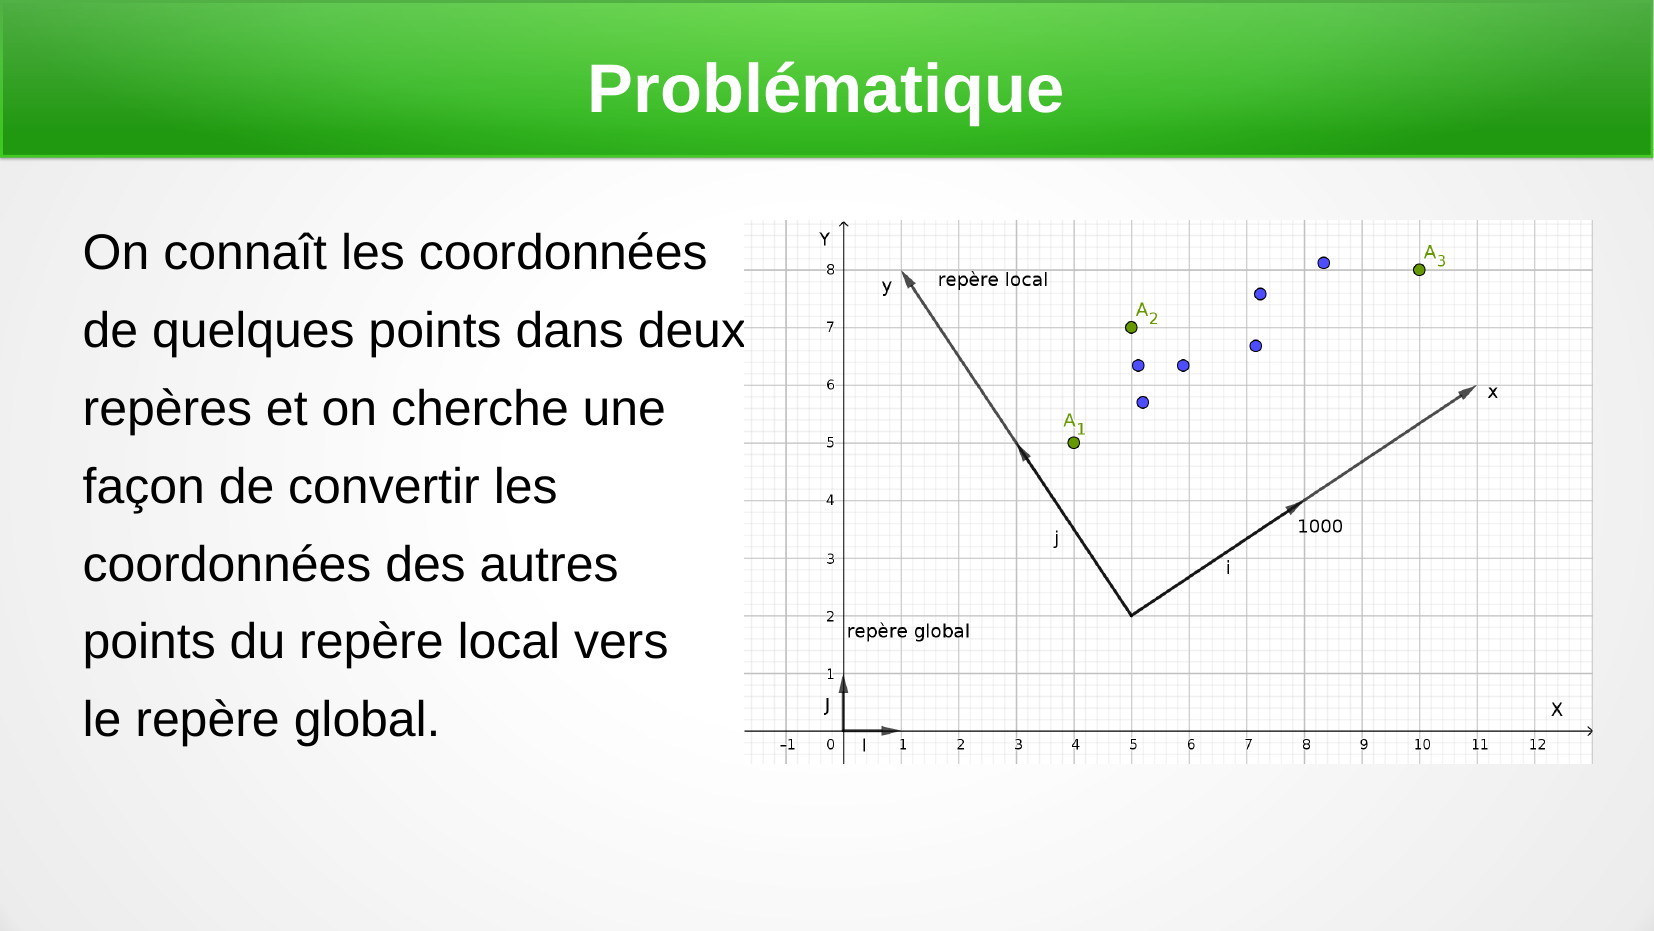

# Problématique
On connaît les coordonnées
de quelques points dans deux
repères et on cherche une
façon de convertir les
coordonnées des autres
points du repère local vers
le repère global.